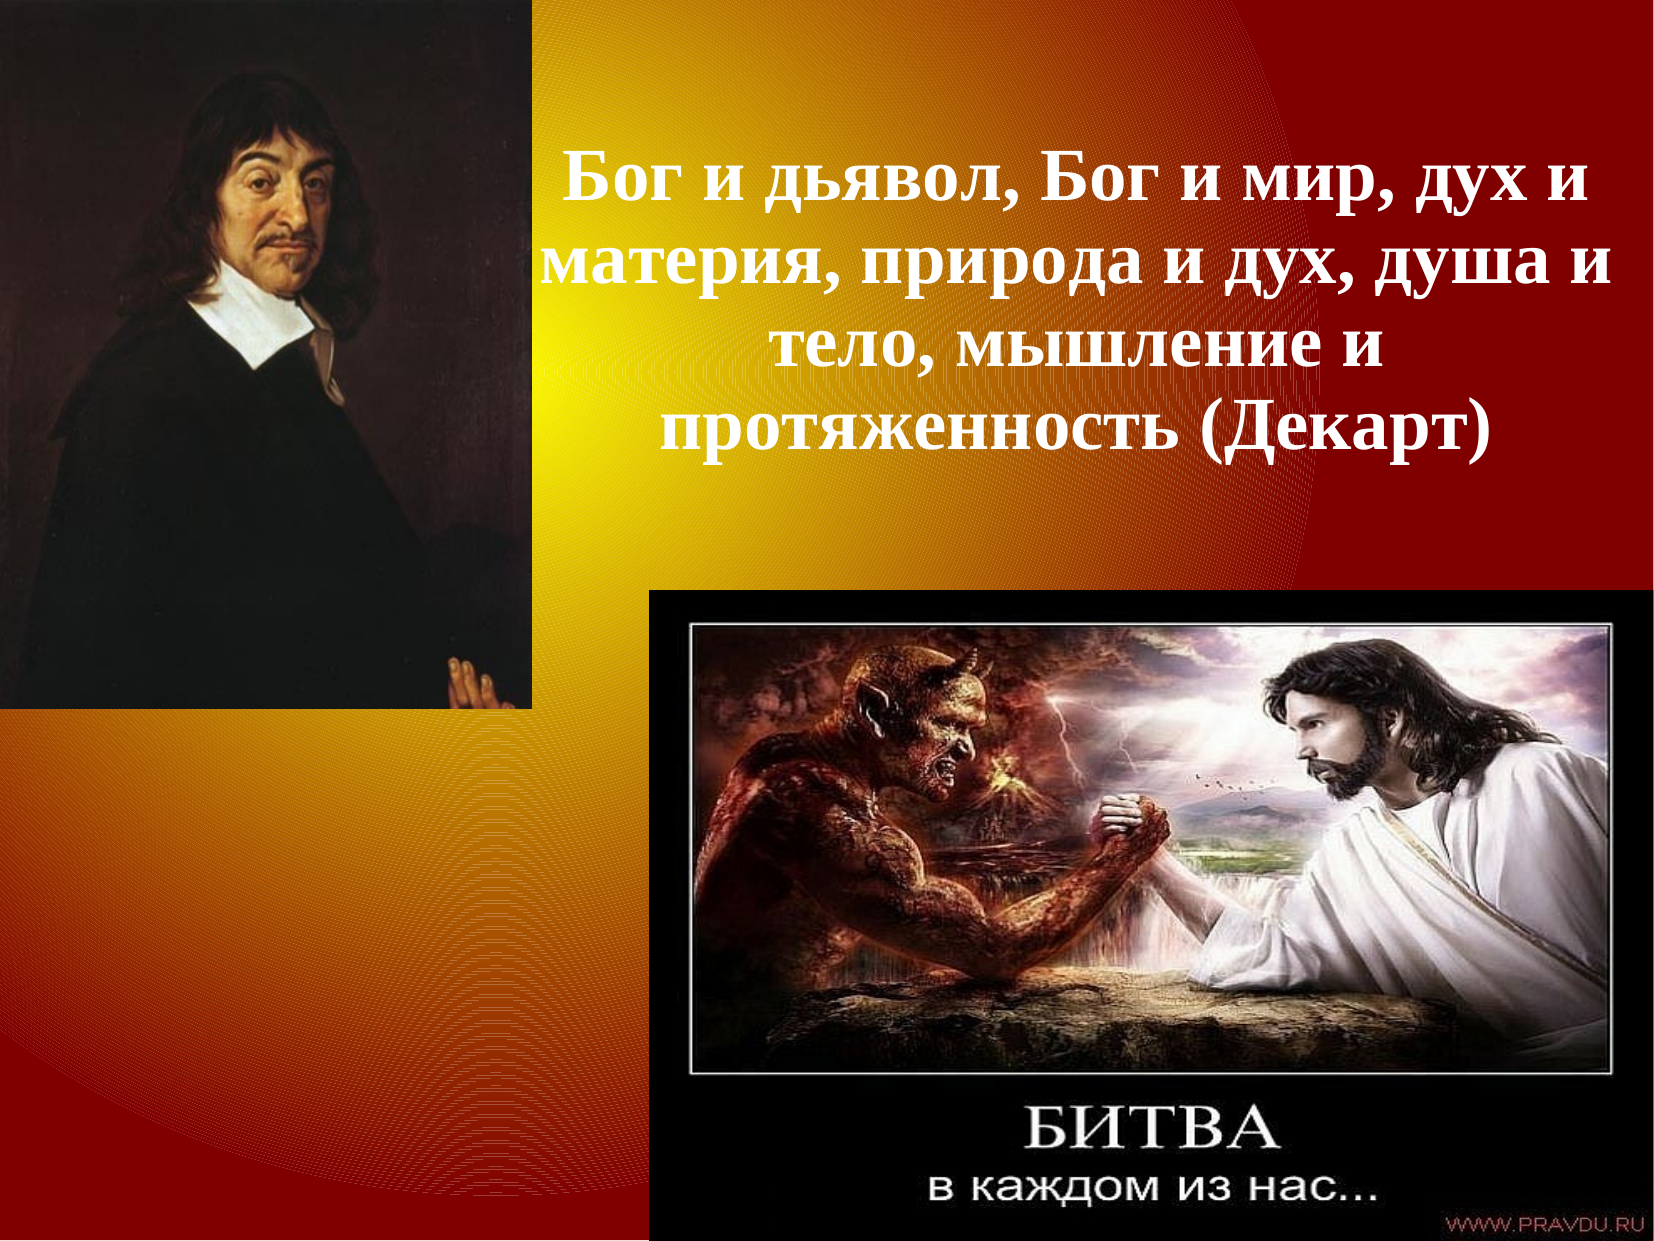

# Бог и дьявол, Бог и мир, дух и материя, природа и дух, душа и тело, мышление и протяженность (Декарт)